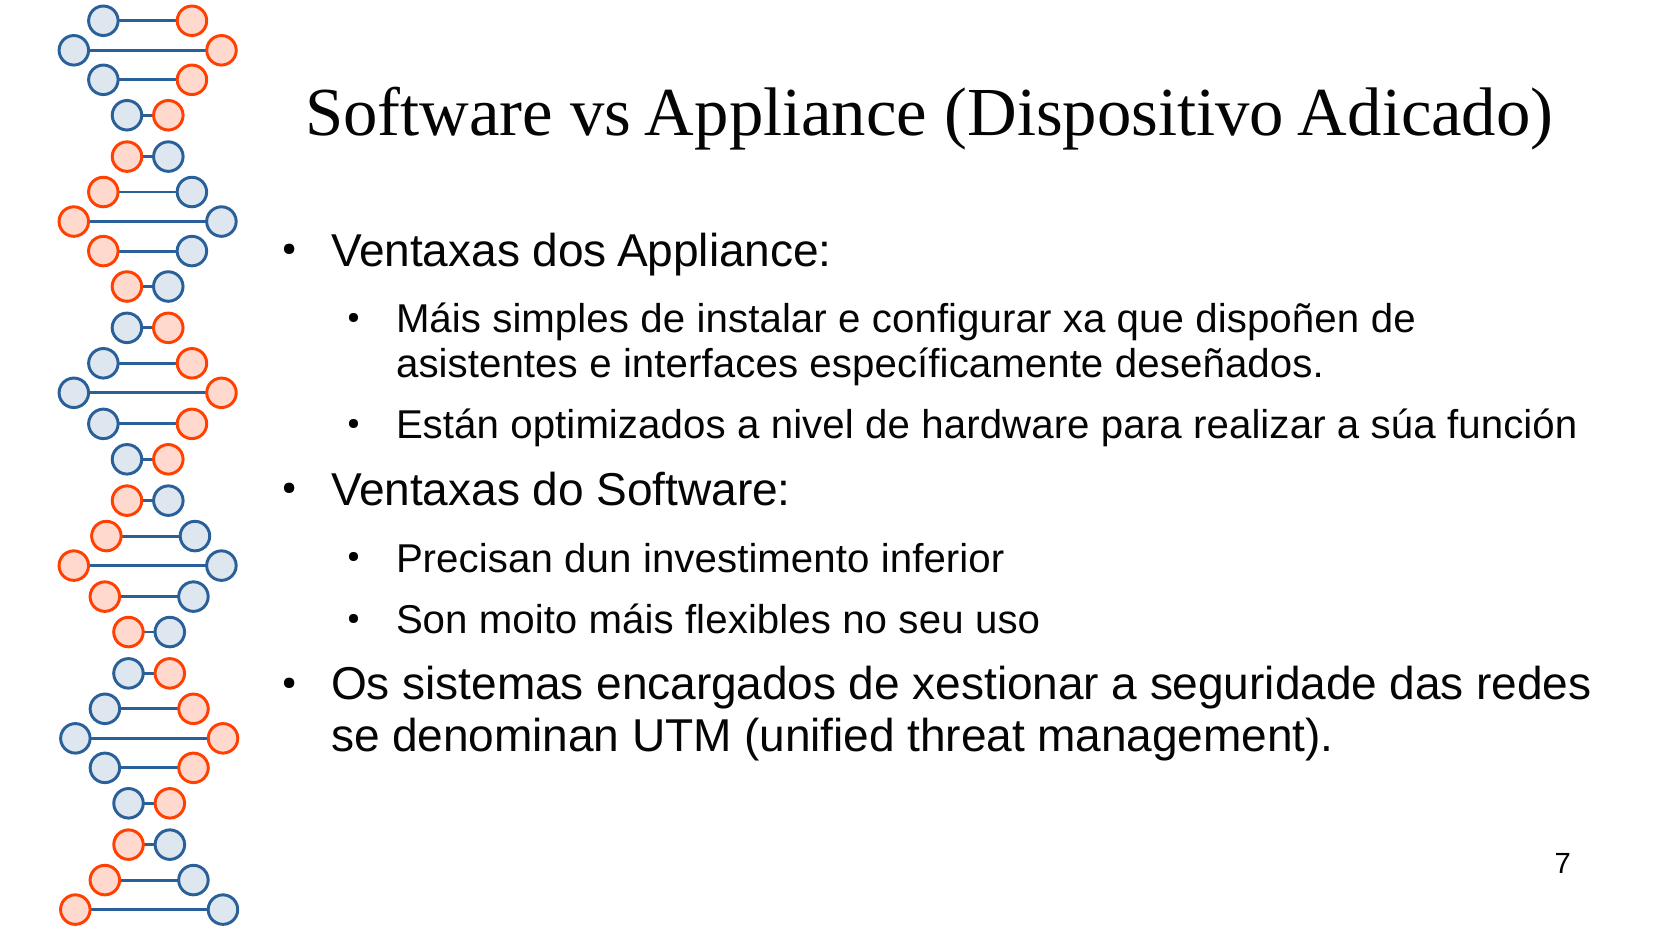

# Software vs Appliance (Dispositivo Adicado)
Ventaxas dos Appliance:
Máis simples de instalar e configurar xa que dispoñen de asistentes e interfaces específicamente deseñados.
Están optimizados a nivel de hardware para realizar a súa función
Ventaxas do Software:
Precisan dun investimento inferior
Son moito máis flexibles no seu uso
Os sistemas encargados de xestionar a seguridade das redes se denominan UTM (unified threat management).
7